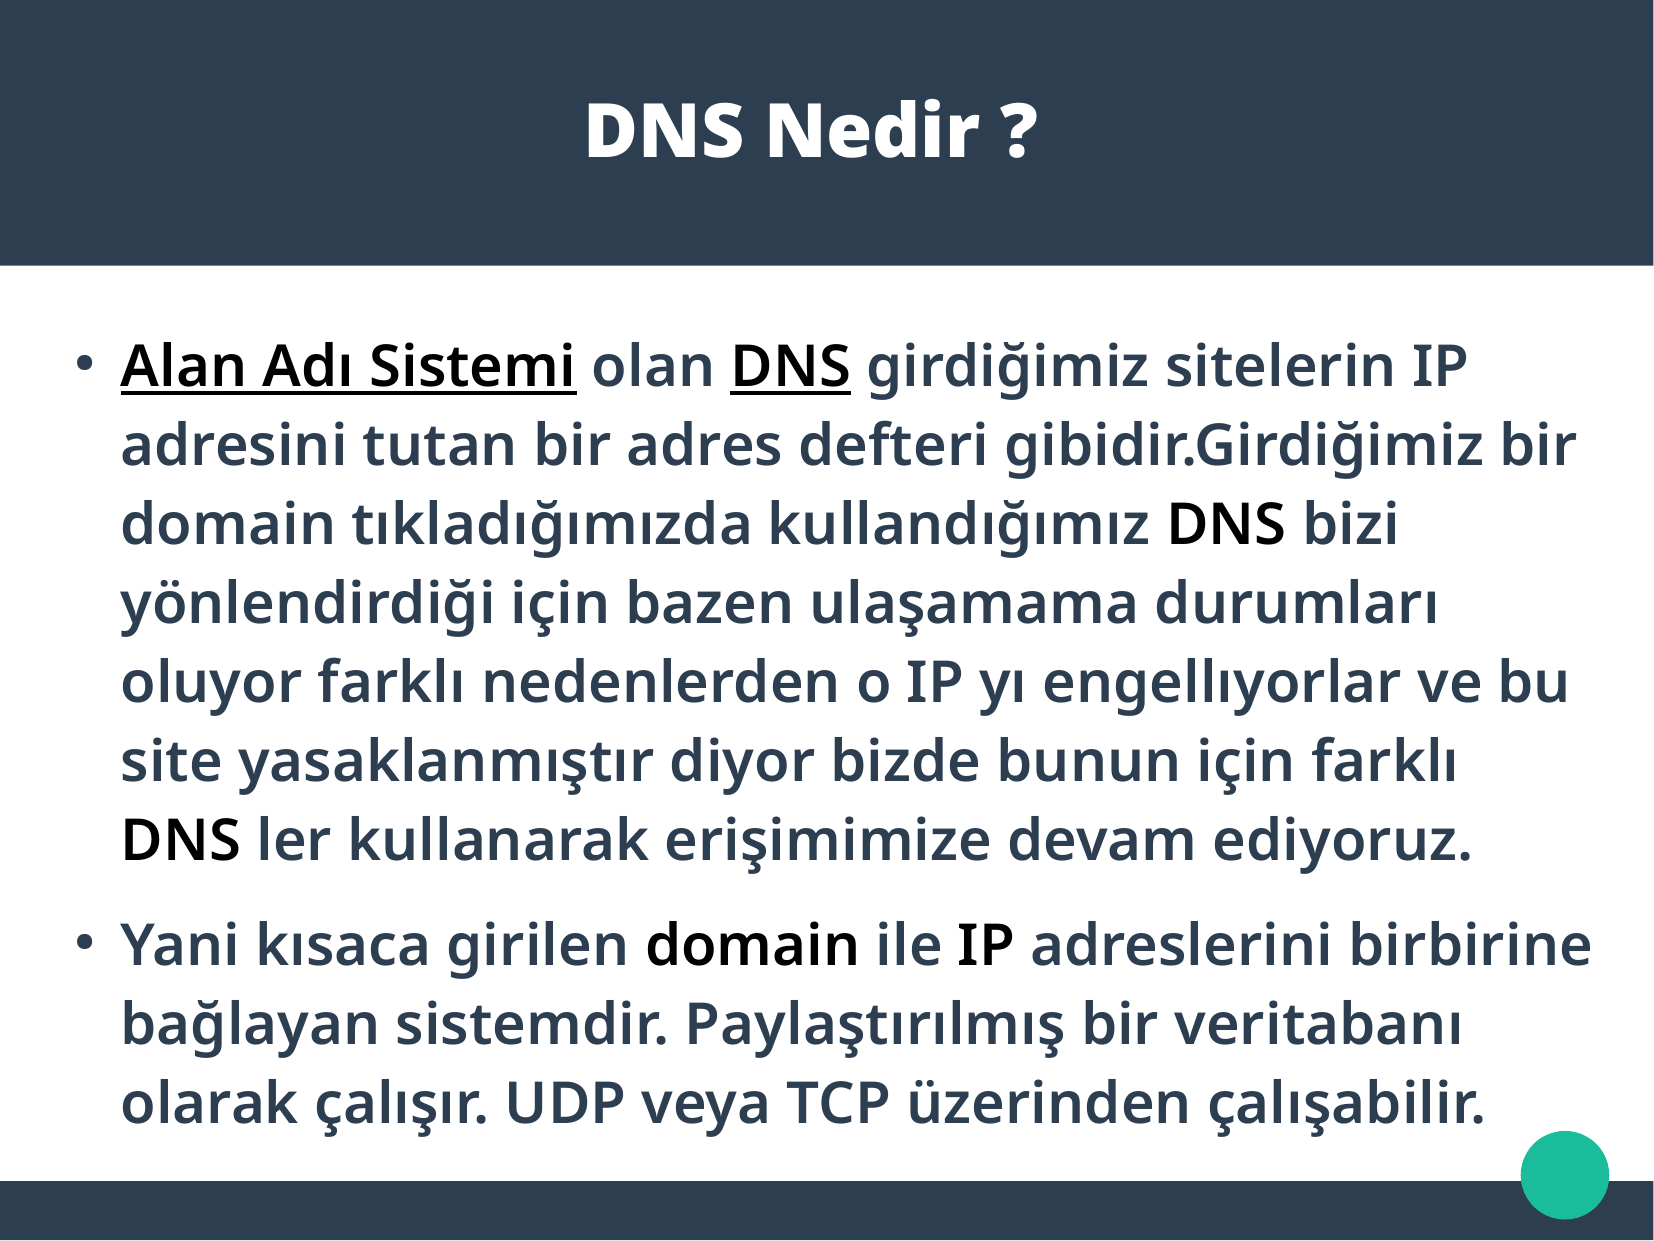

# DNS Nedir ?
Alan Adı Sistemi olan DNS girdiğimiz sitelerin IP adresini tutan bir adres defteri gibidir.Girdiğimiz bir domain tıkladığımızda kullandığımız DNS bizi yönlendirdiği için bazen ulaşamama durumları oluyor farklı nedenlerden o IP yı engellıyorlar ve bu site yasaklanmıştır diyor bizde bunun için farklı DNS ler kullanarak erişimimize devam ediyoruz.
Yani kısaca girilen domain ile IP adreslerini birbirine bağlayan sistemdir. Paylaştırılmış bir veritabanı olarak çalışır. UDP veya TCP üzerinden çalışabilir.